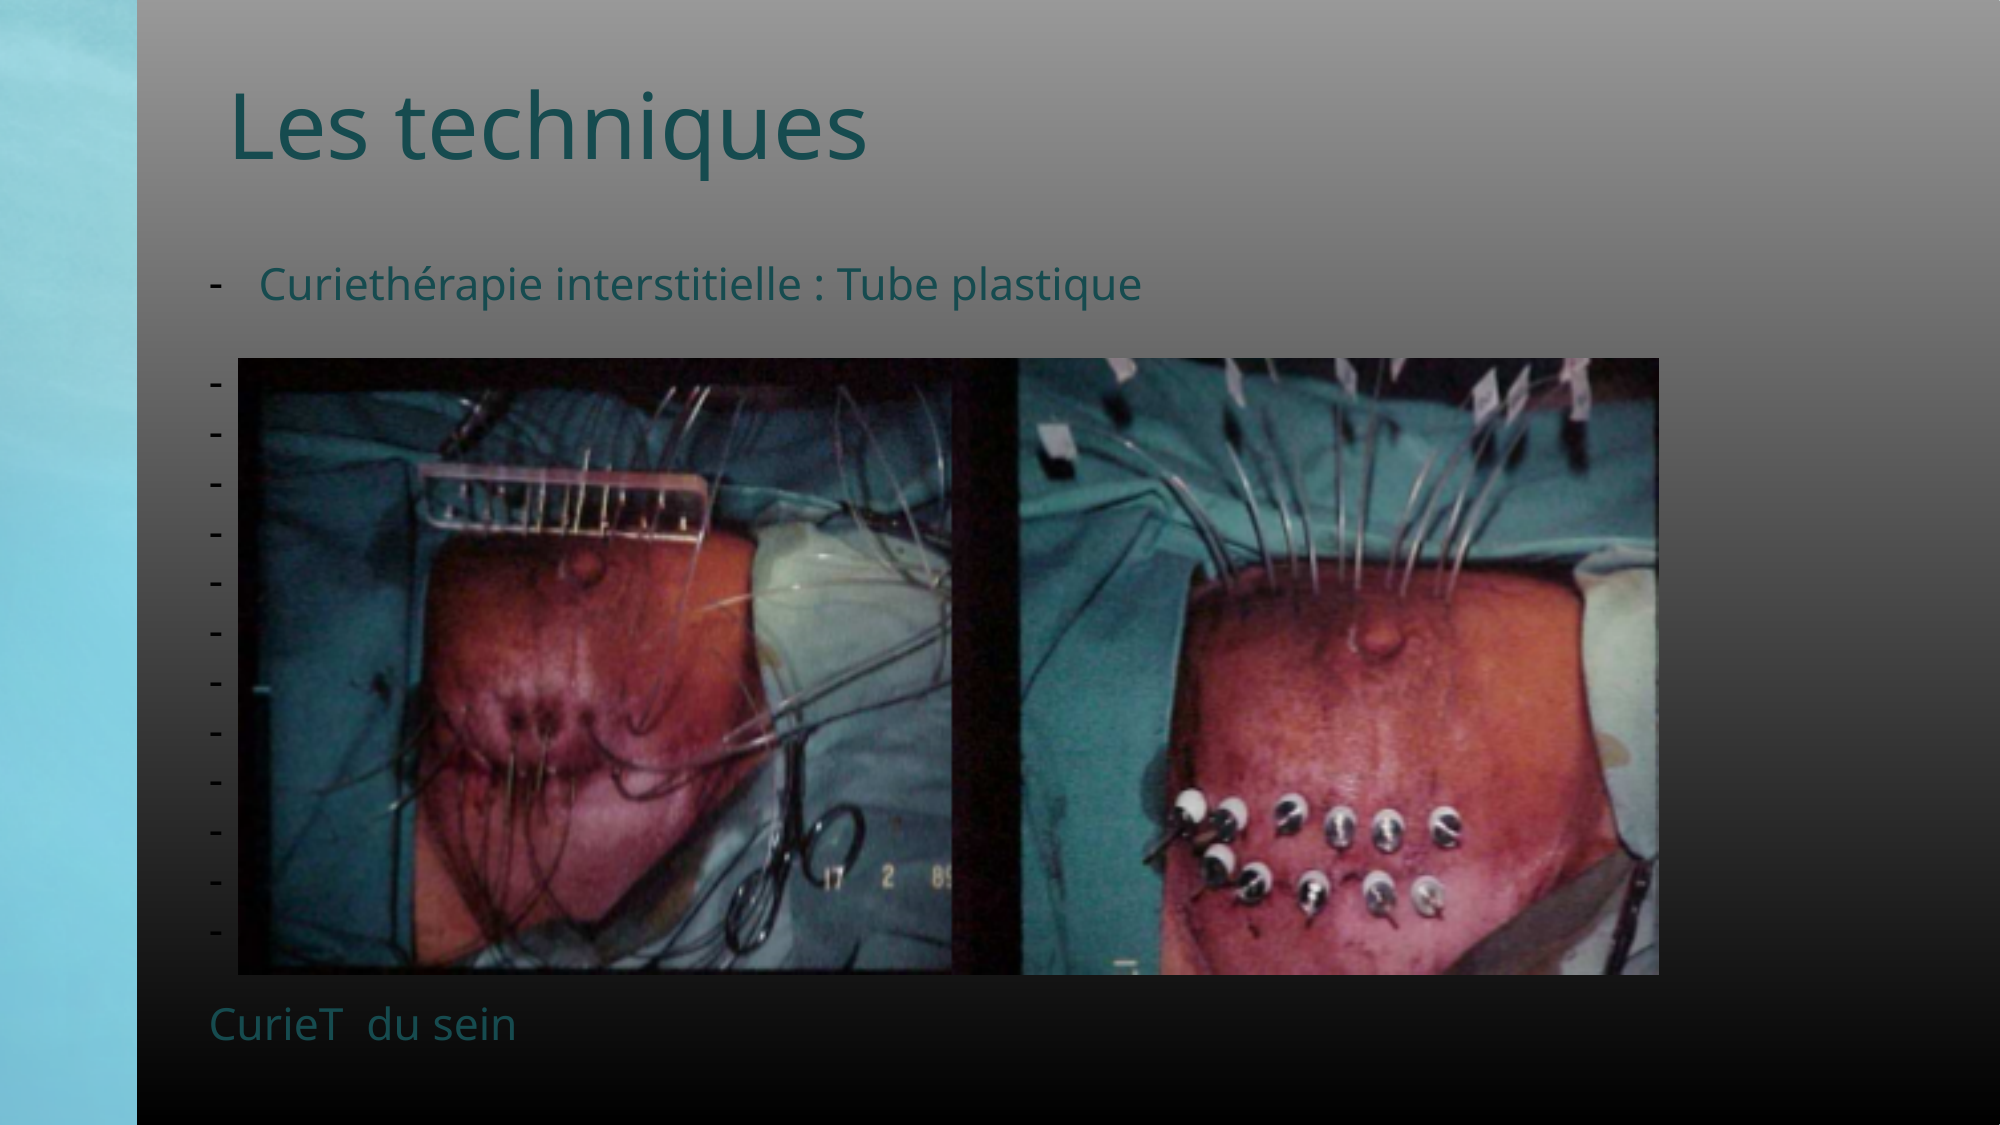

# Les techniques
Curiethérapie interstitielle : Tube plastique
CurieT du sein